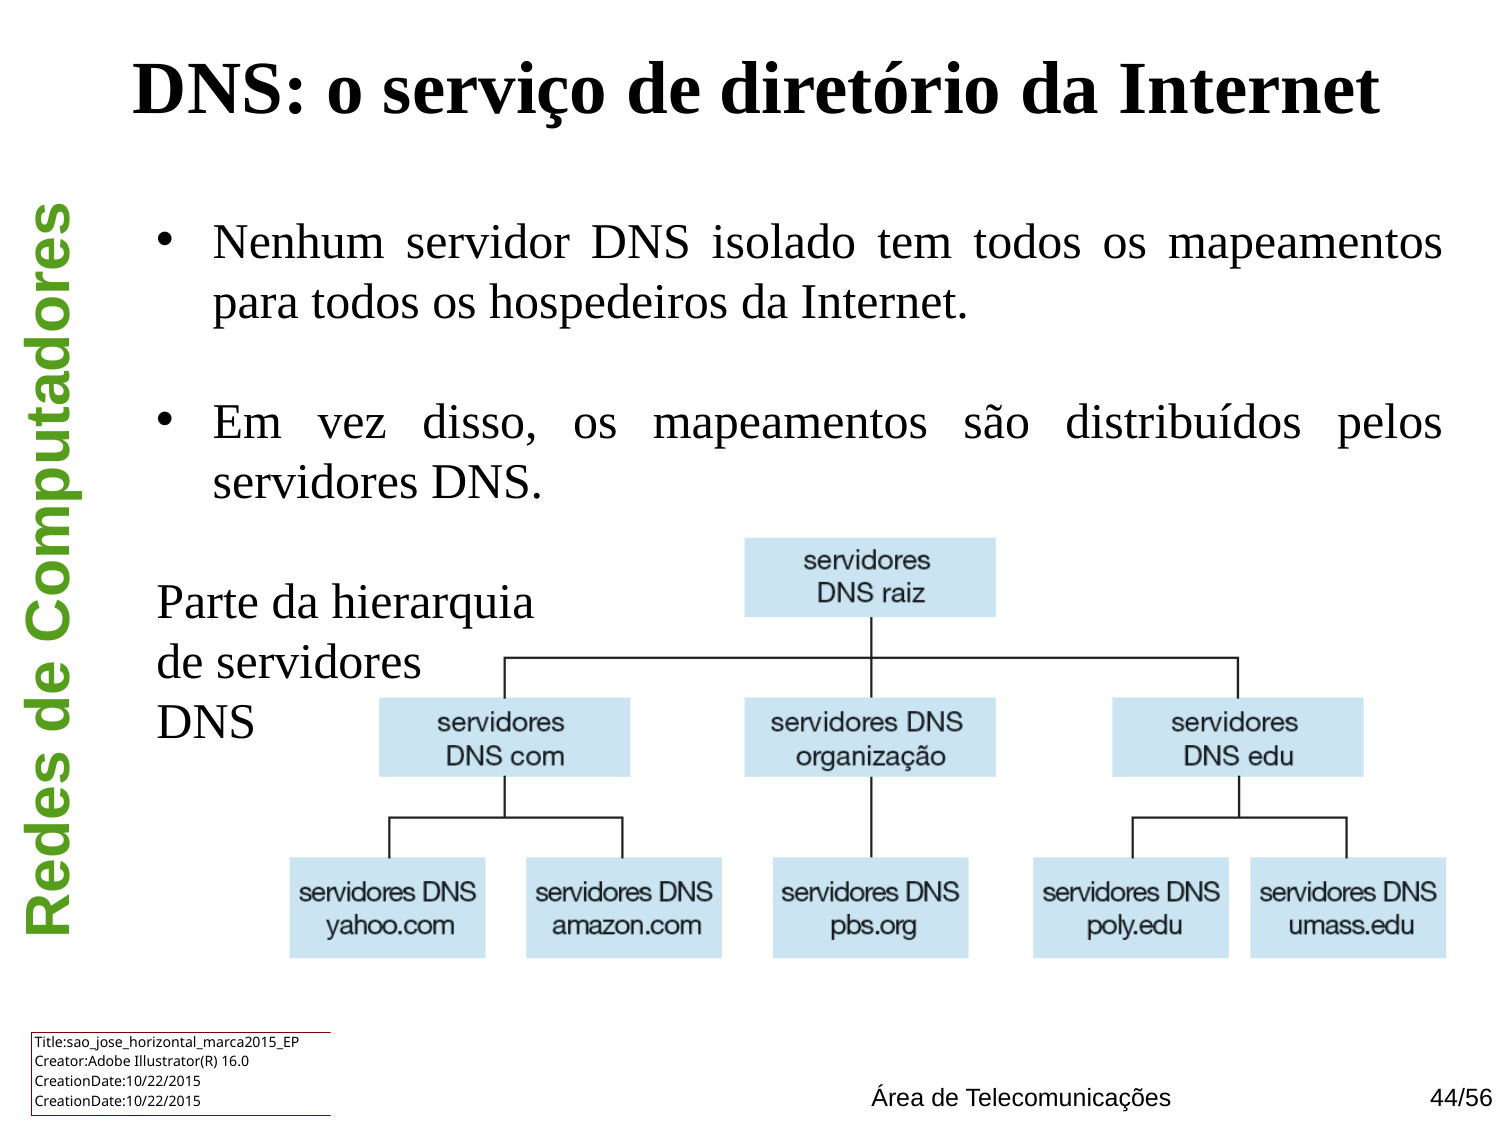

DNS: o serviço de diretório da Internet
Nenhum servidor DNS isolado tem todos os mapeamentos para todos os hospedeiros da Internet.
Em vez disso, os mapeamentos são distribuídos pelos servidores DNS.
Parte da hierarquia
de servidores
DNS